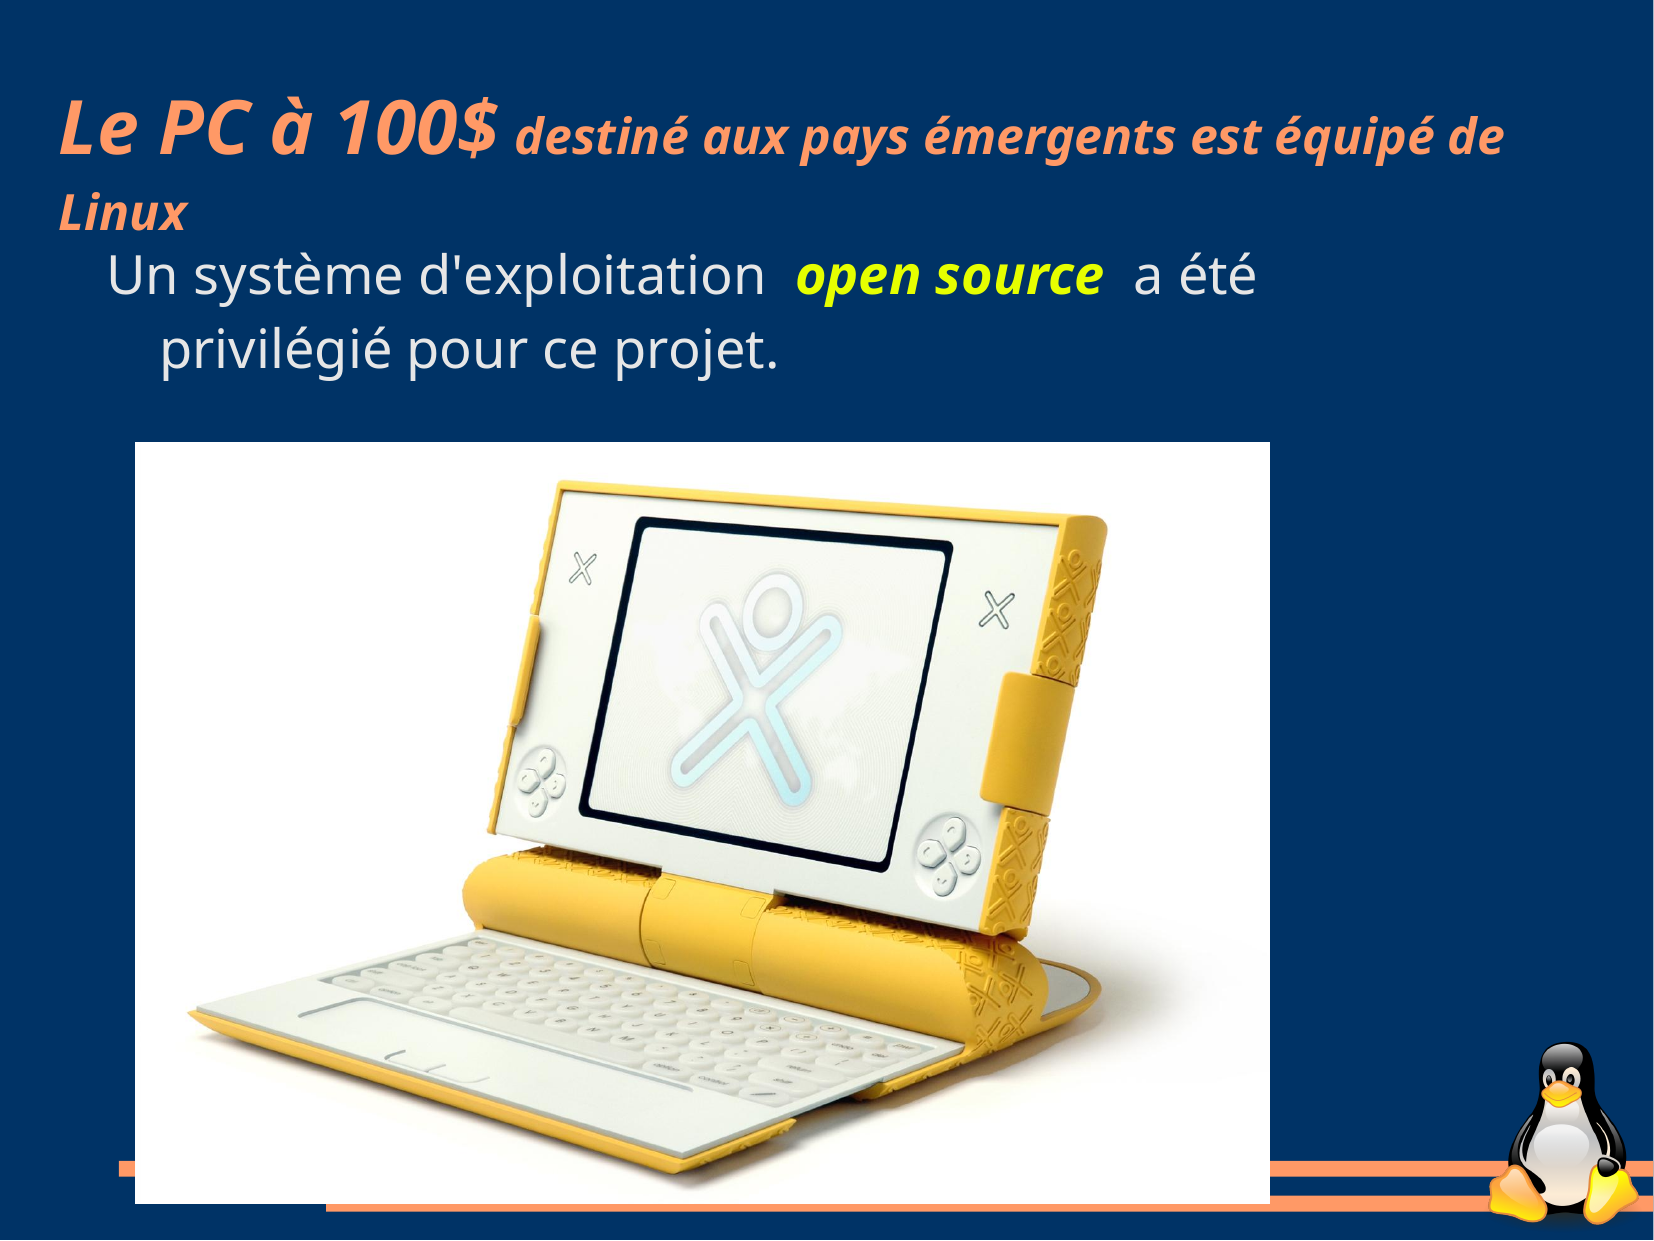

# Le PC à 100$ destiné aux pays émergents est équipé de Linux
Un système d'exploitation open source a été privilégié pour ce projet.